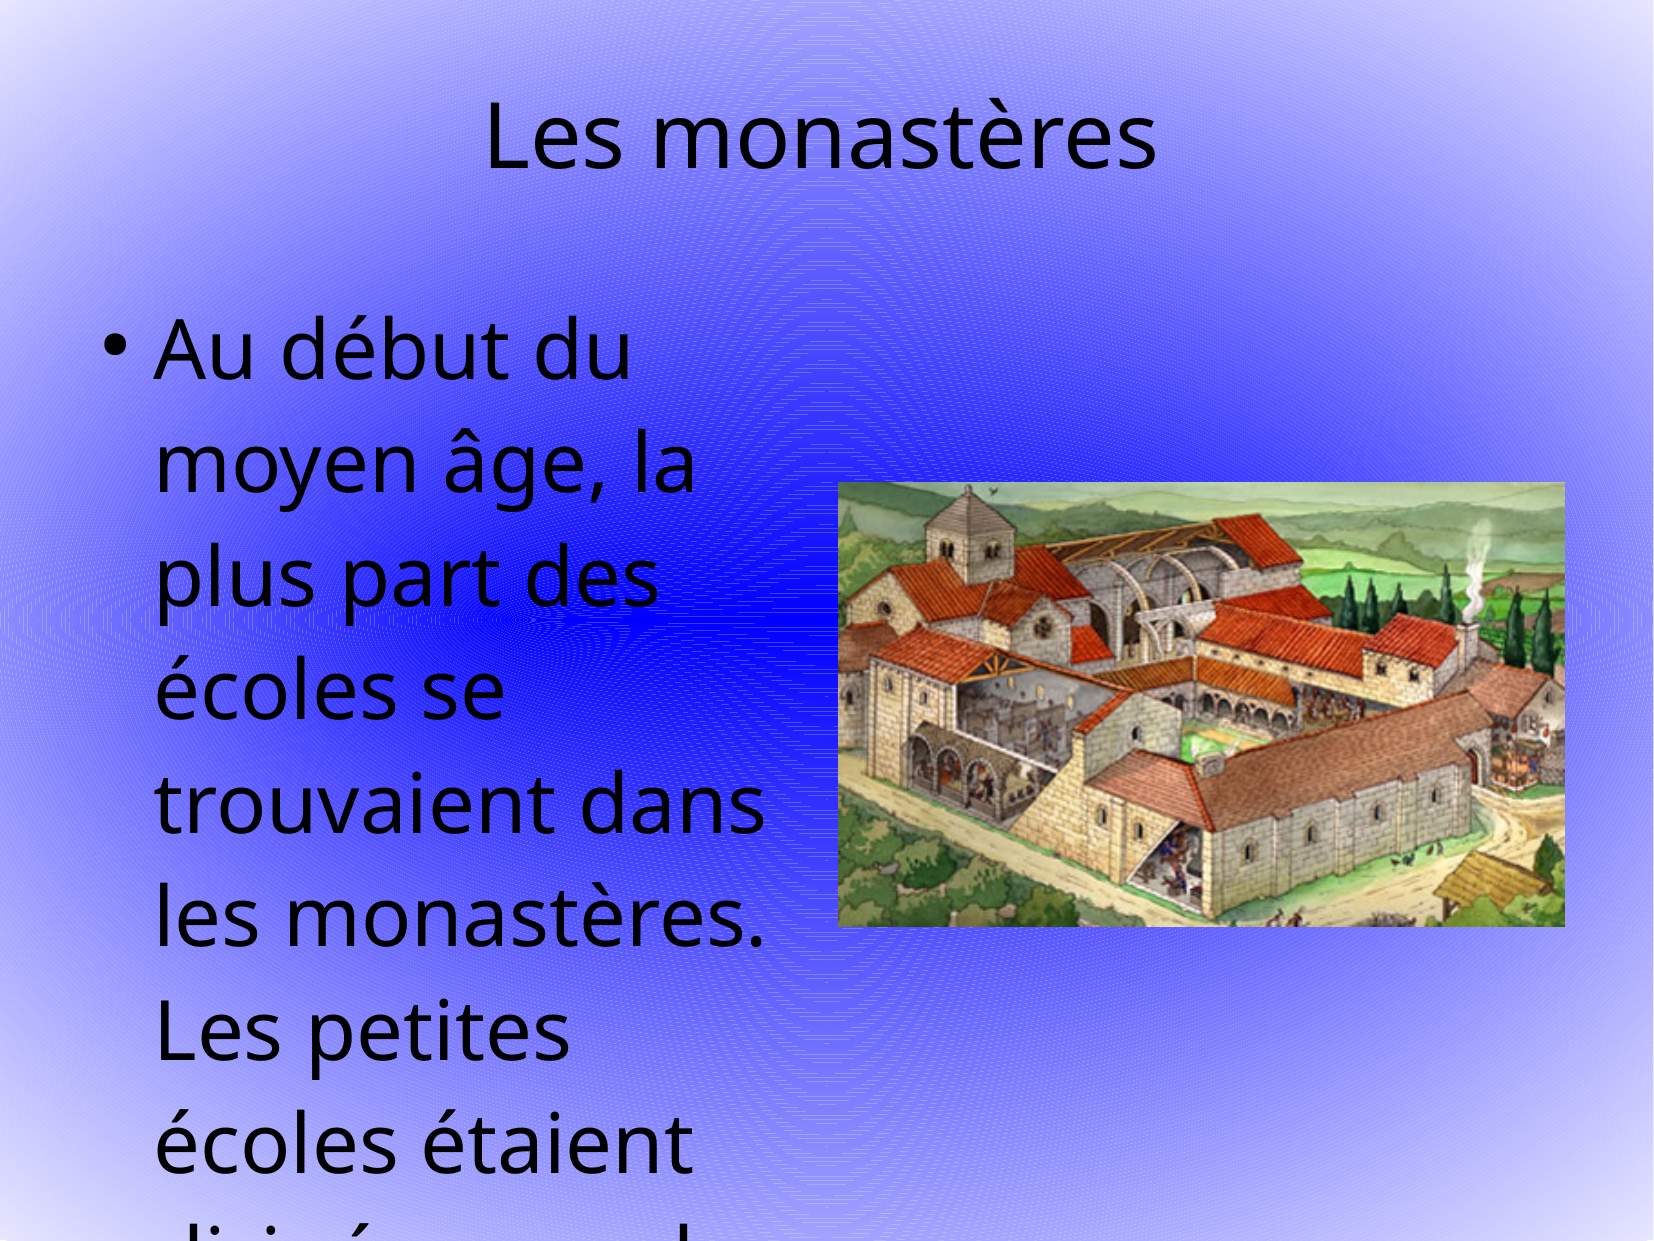

# Les monastères
Au début du moyen âge, la plus part des écoles se trouvaient dans les monastères. Les petites écoles étaient dirigées par des prêtres qui en principe enseignaient gratuitement.